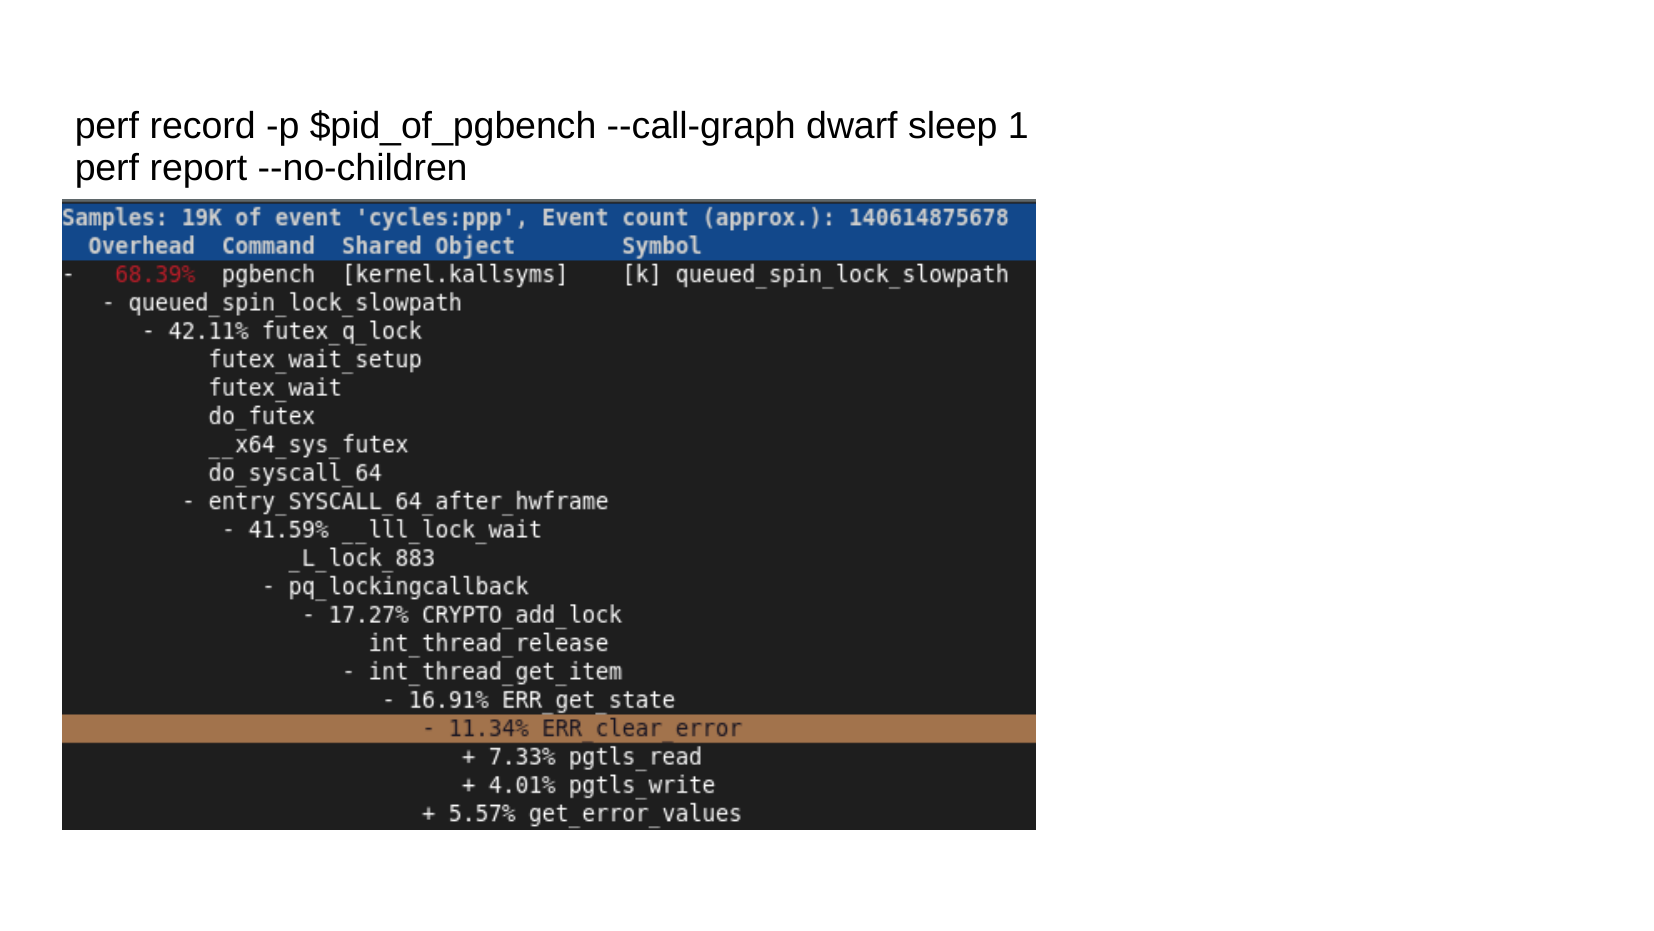

perf record -p $pid_of_pgbench --call-graph dwarf sleep 1
perf report --no-children